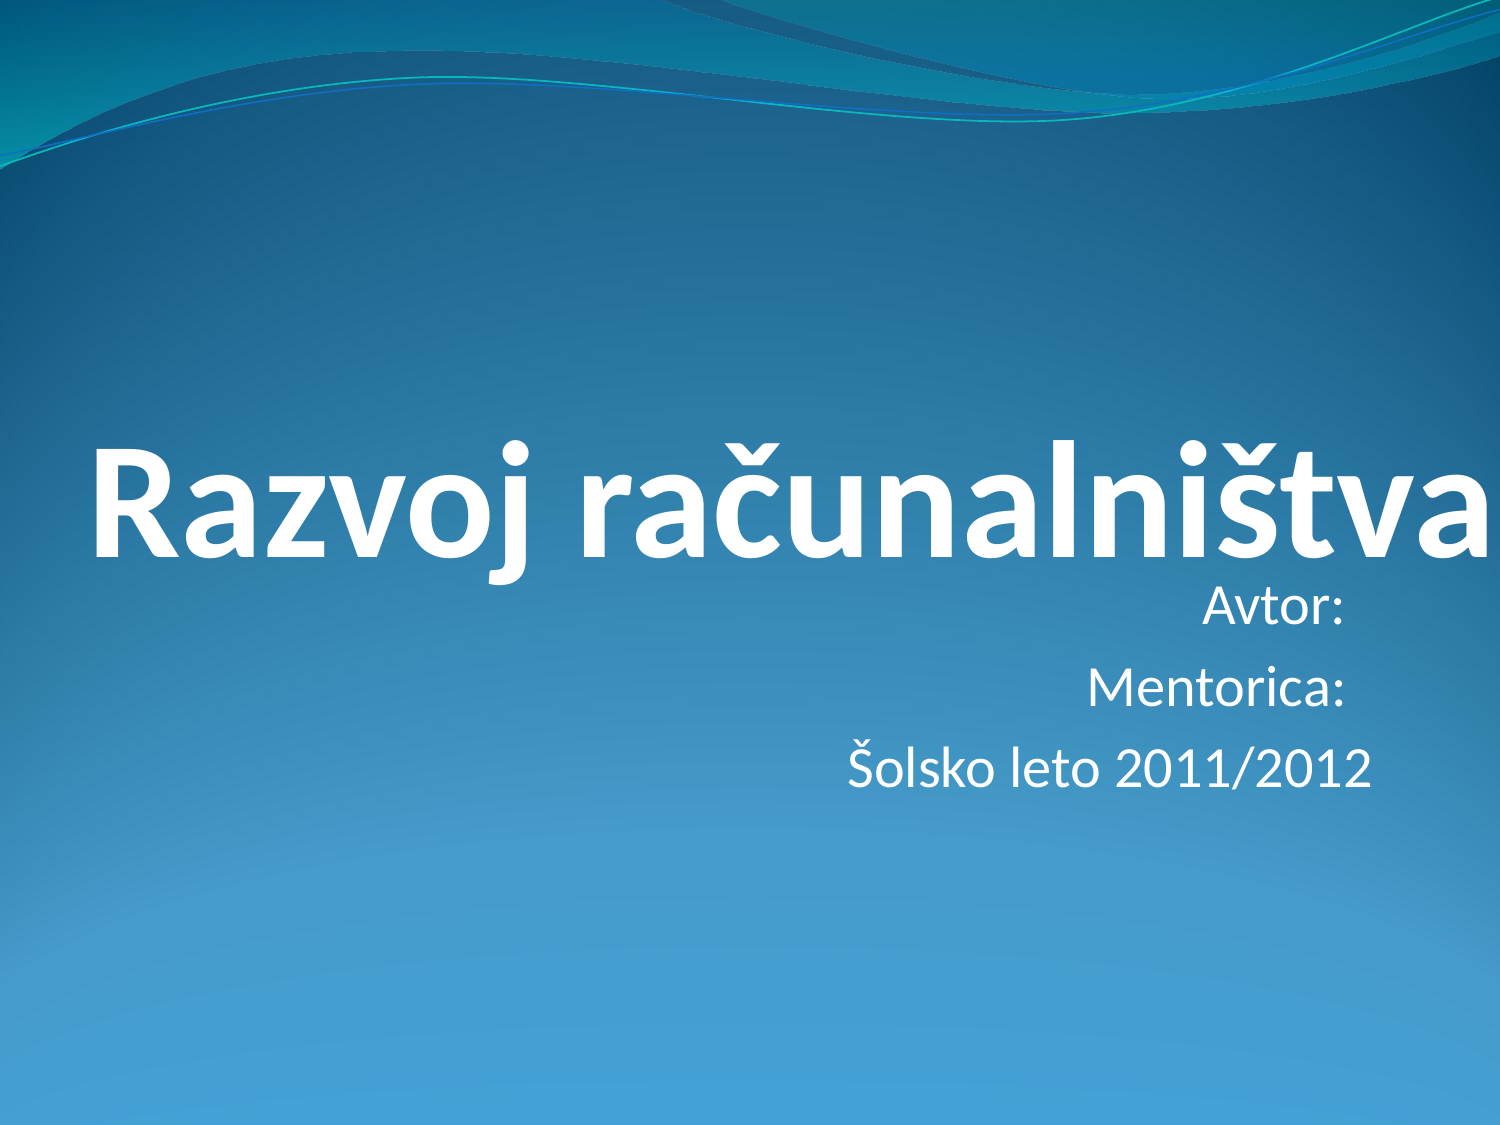

# Razvoj računalništva
Avtor:
Mentorica:
Šolsko leto 2011/2012